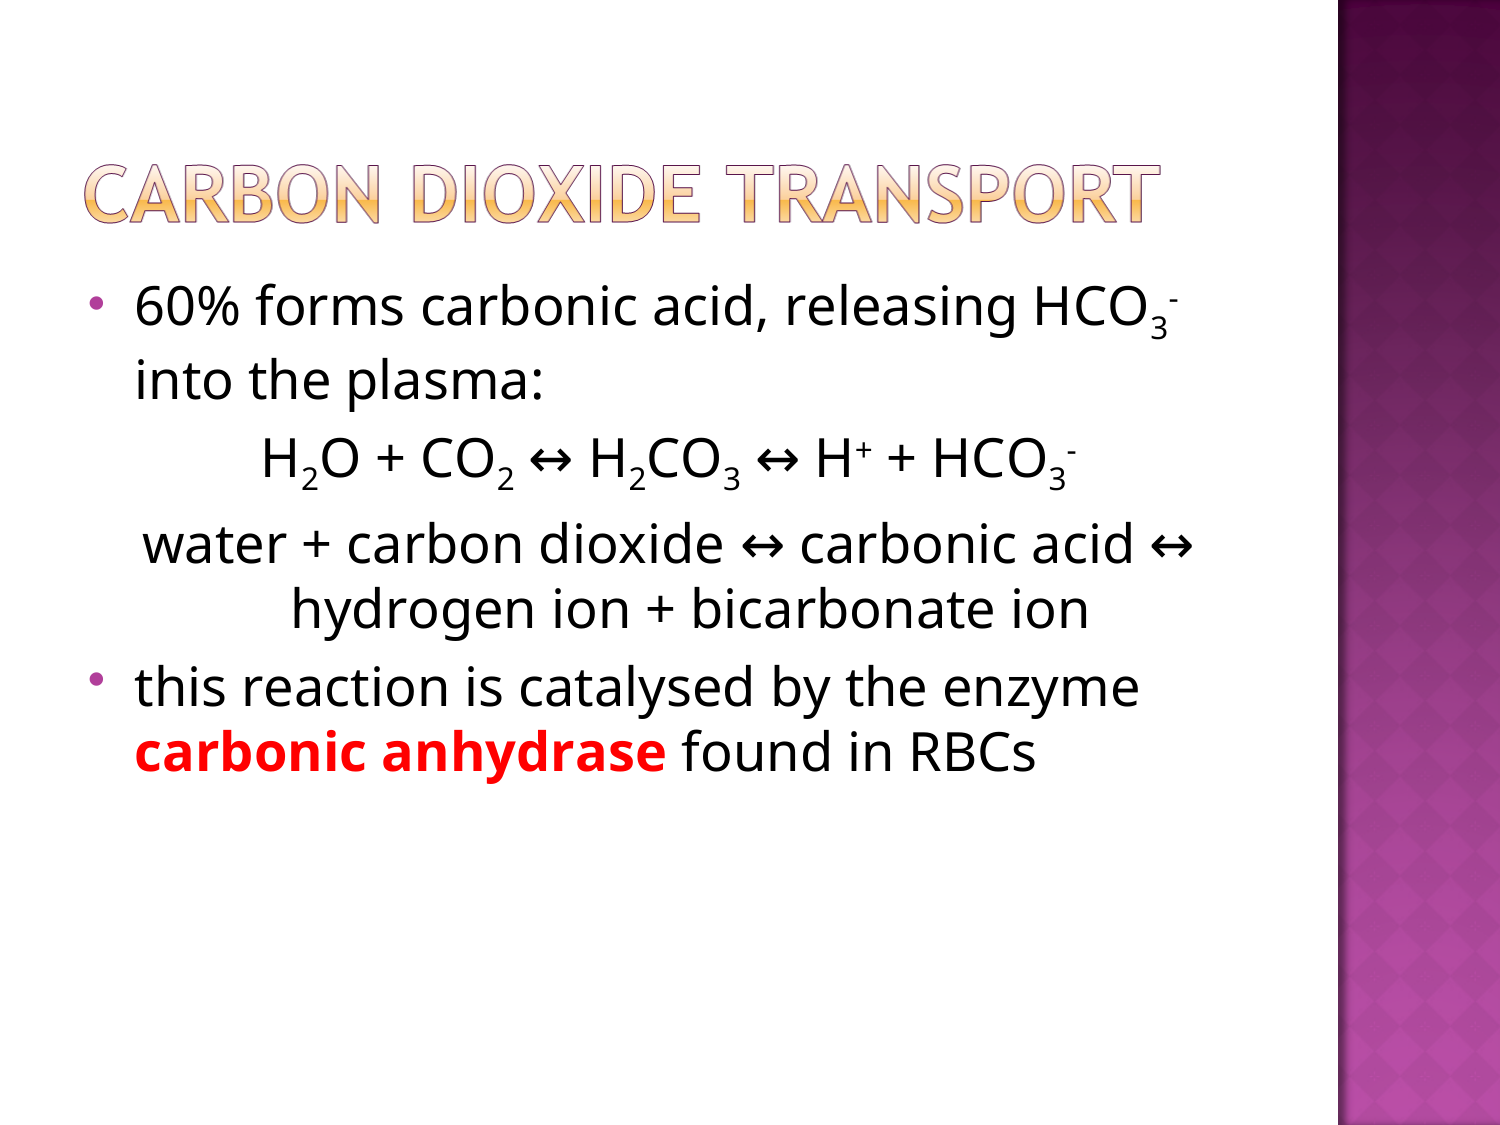

# 60% forms carbonic acid, releasing HCO3- into the plasma:
H2O + CO2 ↔ H2CO3 ↔ H+ + HCO3-
water + carbon dioxide ↔ carbonic acid ↔ hydrogen ion + bicarbonate ion
this reaction is catalysed by the enzyme carbonic anhydrase found in RBCs